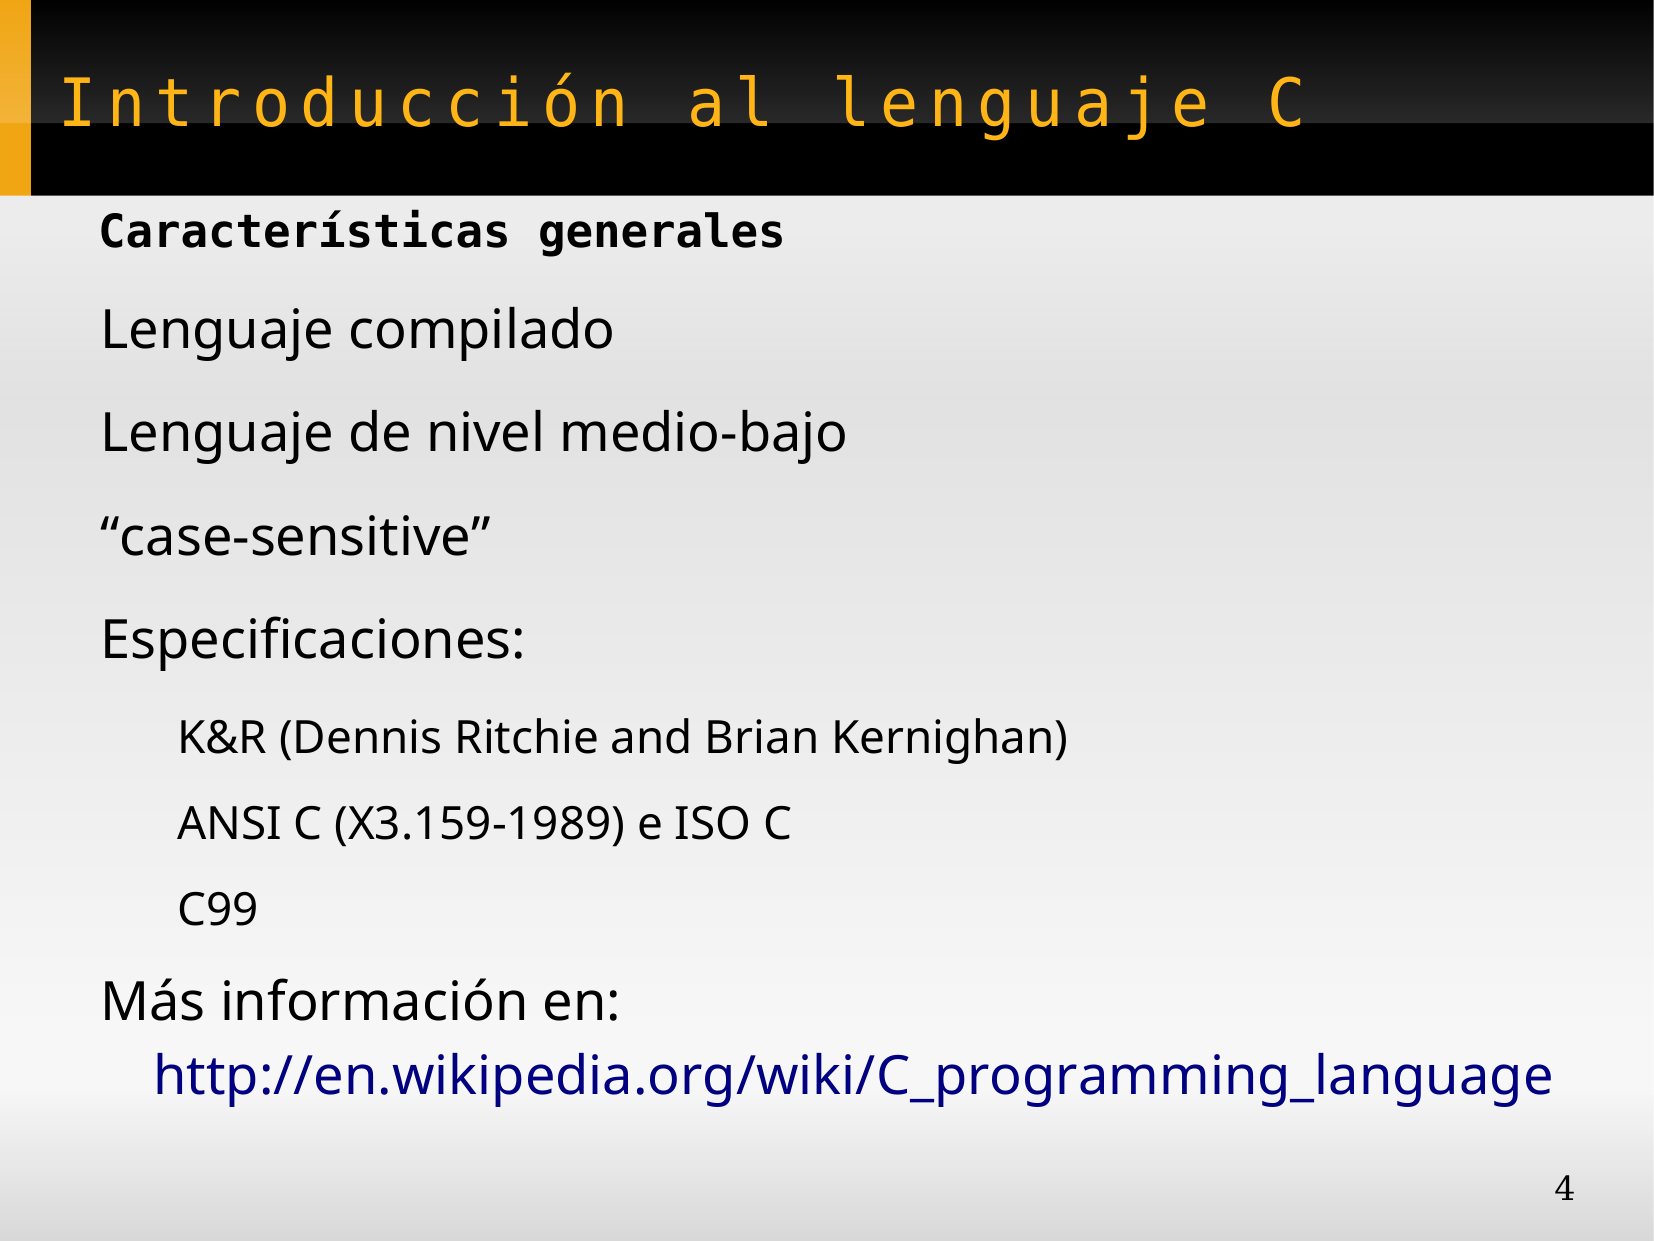

# Introducción al lenguaje C
Características generales
Lenguaje compilado
Lenguaje de nivel medio-bajo
“case-sensitive”
Especificaciones:
K&R (Dennis Ritchie and Brian Kernighan)
ANSI C (X3.159-1989) e ISO C
C99
Más información en:
http://en.wikipedia.org/wiki/C_programming_language
4